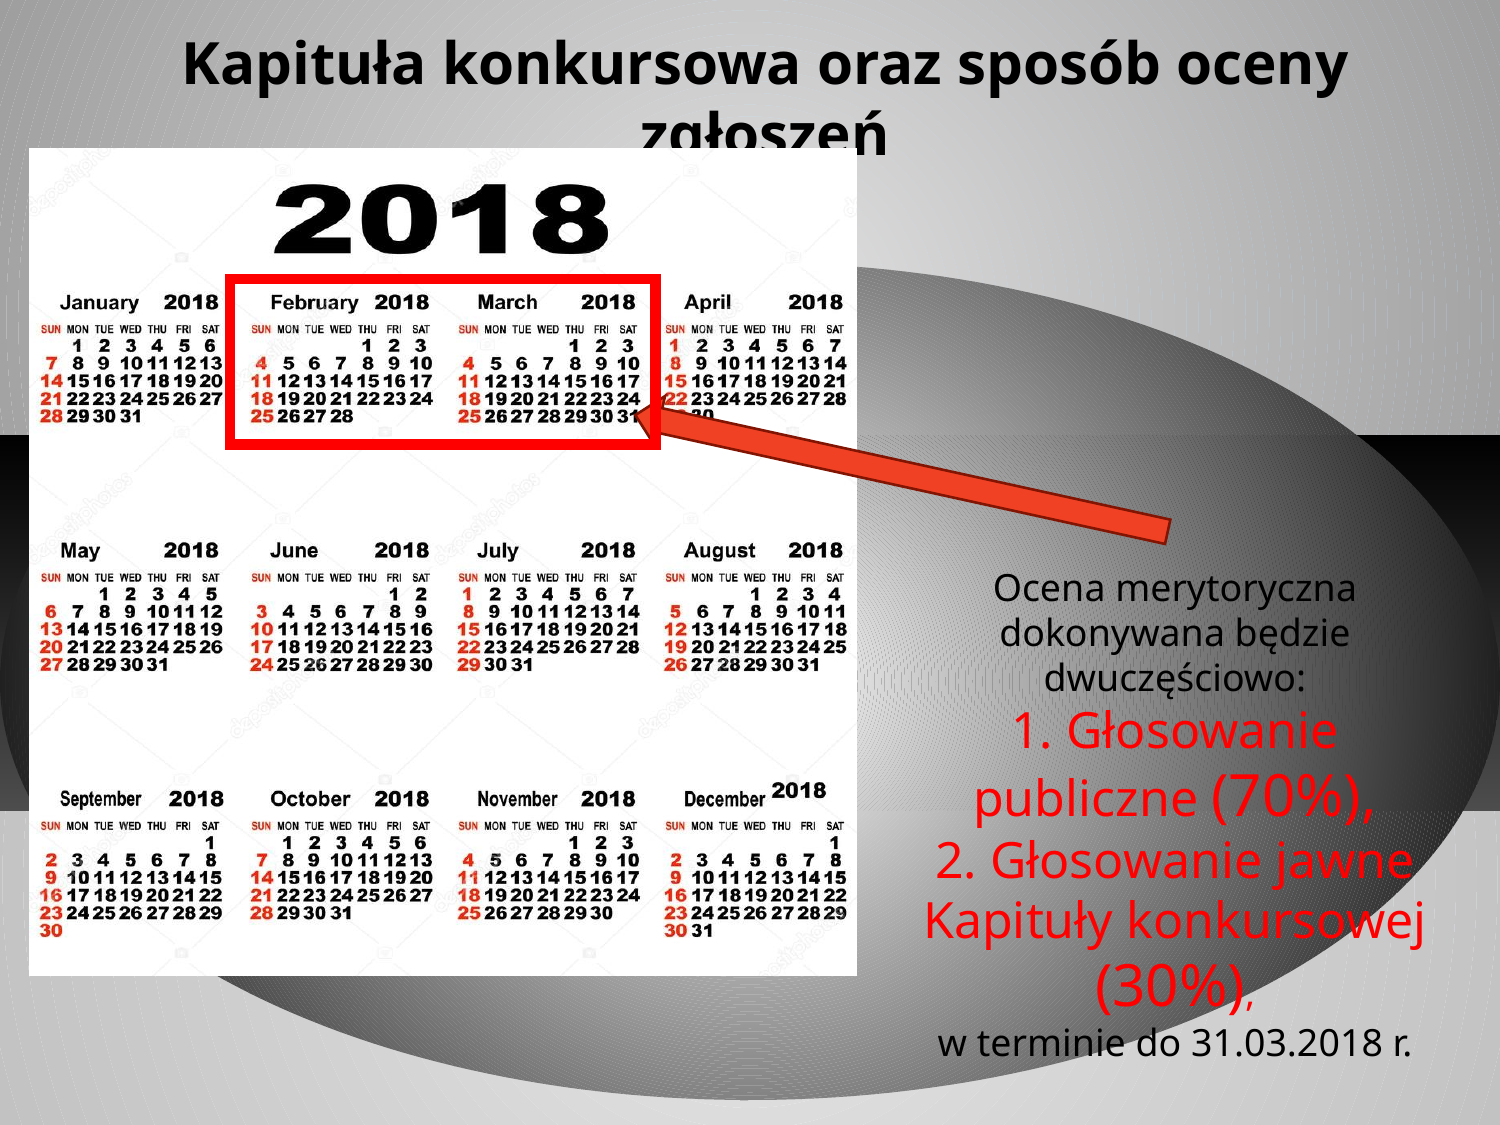

# Kapituła konkursowa oraz sposób oceny zgłoszeń
Ocena merytoryczna dokonywana będzie dwuczęściowo:
1. Głosowanie publiczne (70%),
2. Głosowanie jawne Kapituły konkursowej (30%),
w terminie do 31.03.2018 r.